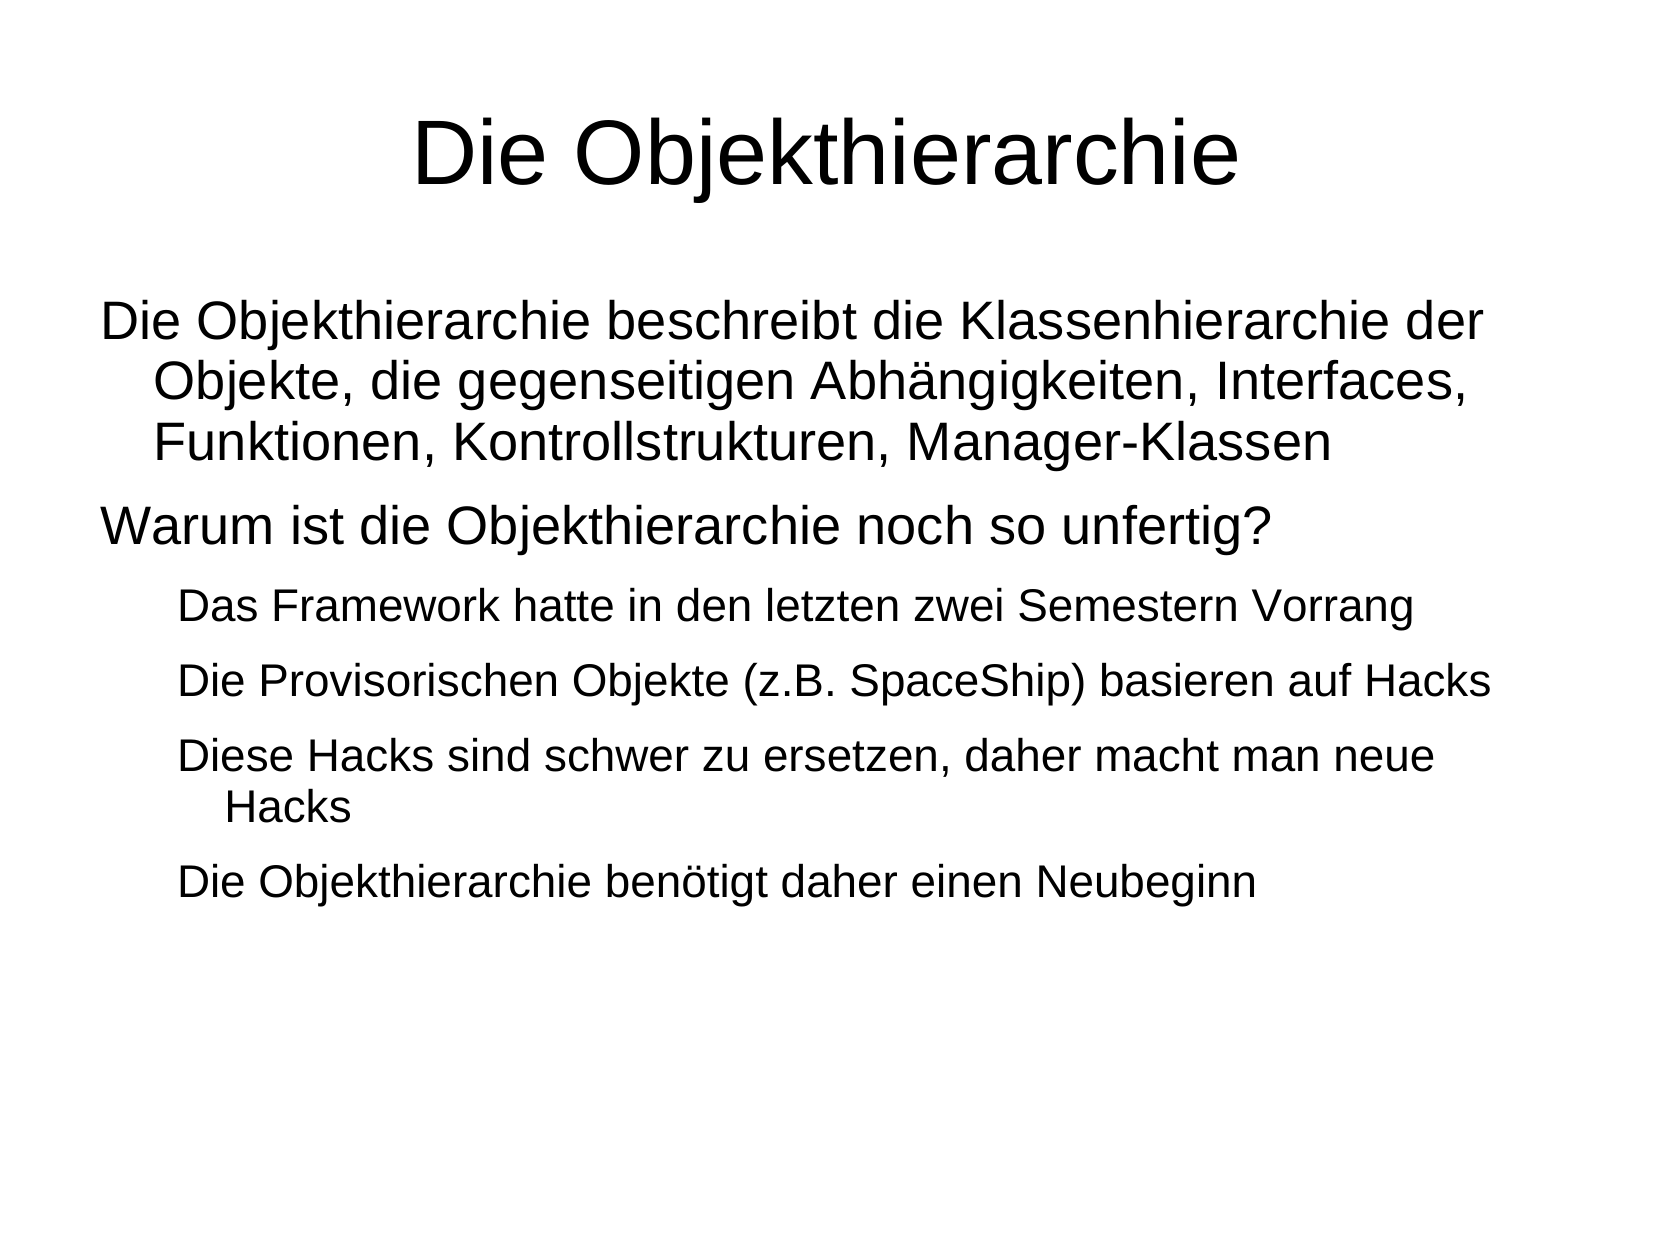

# Die Objekthierarchie
Die Objekthierarchie beschreibt die Klassenhierarchie der Objekte, die gegenseitigen Abhängigkeiten, Interfaces, Funktionen, Kontrollstrukturen, Manager-Klassen
Warum ist die Objekthierarchie noch so unfertig?
Das Framework hatte in den letzten zwei Semestern Vorrang
Die Provisorischen Objekte (z.B. SpaceShip) basieren auf Hacks
Diese Hacks sind schwer zu ersetzen, daher macht man neue Hacks
Die Objekthierarchie benötigt daher einen Neubeginn